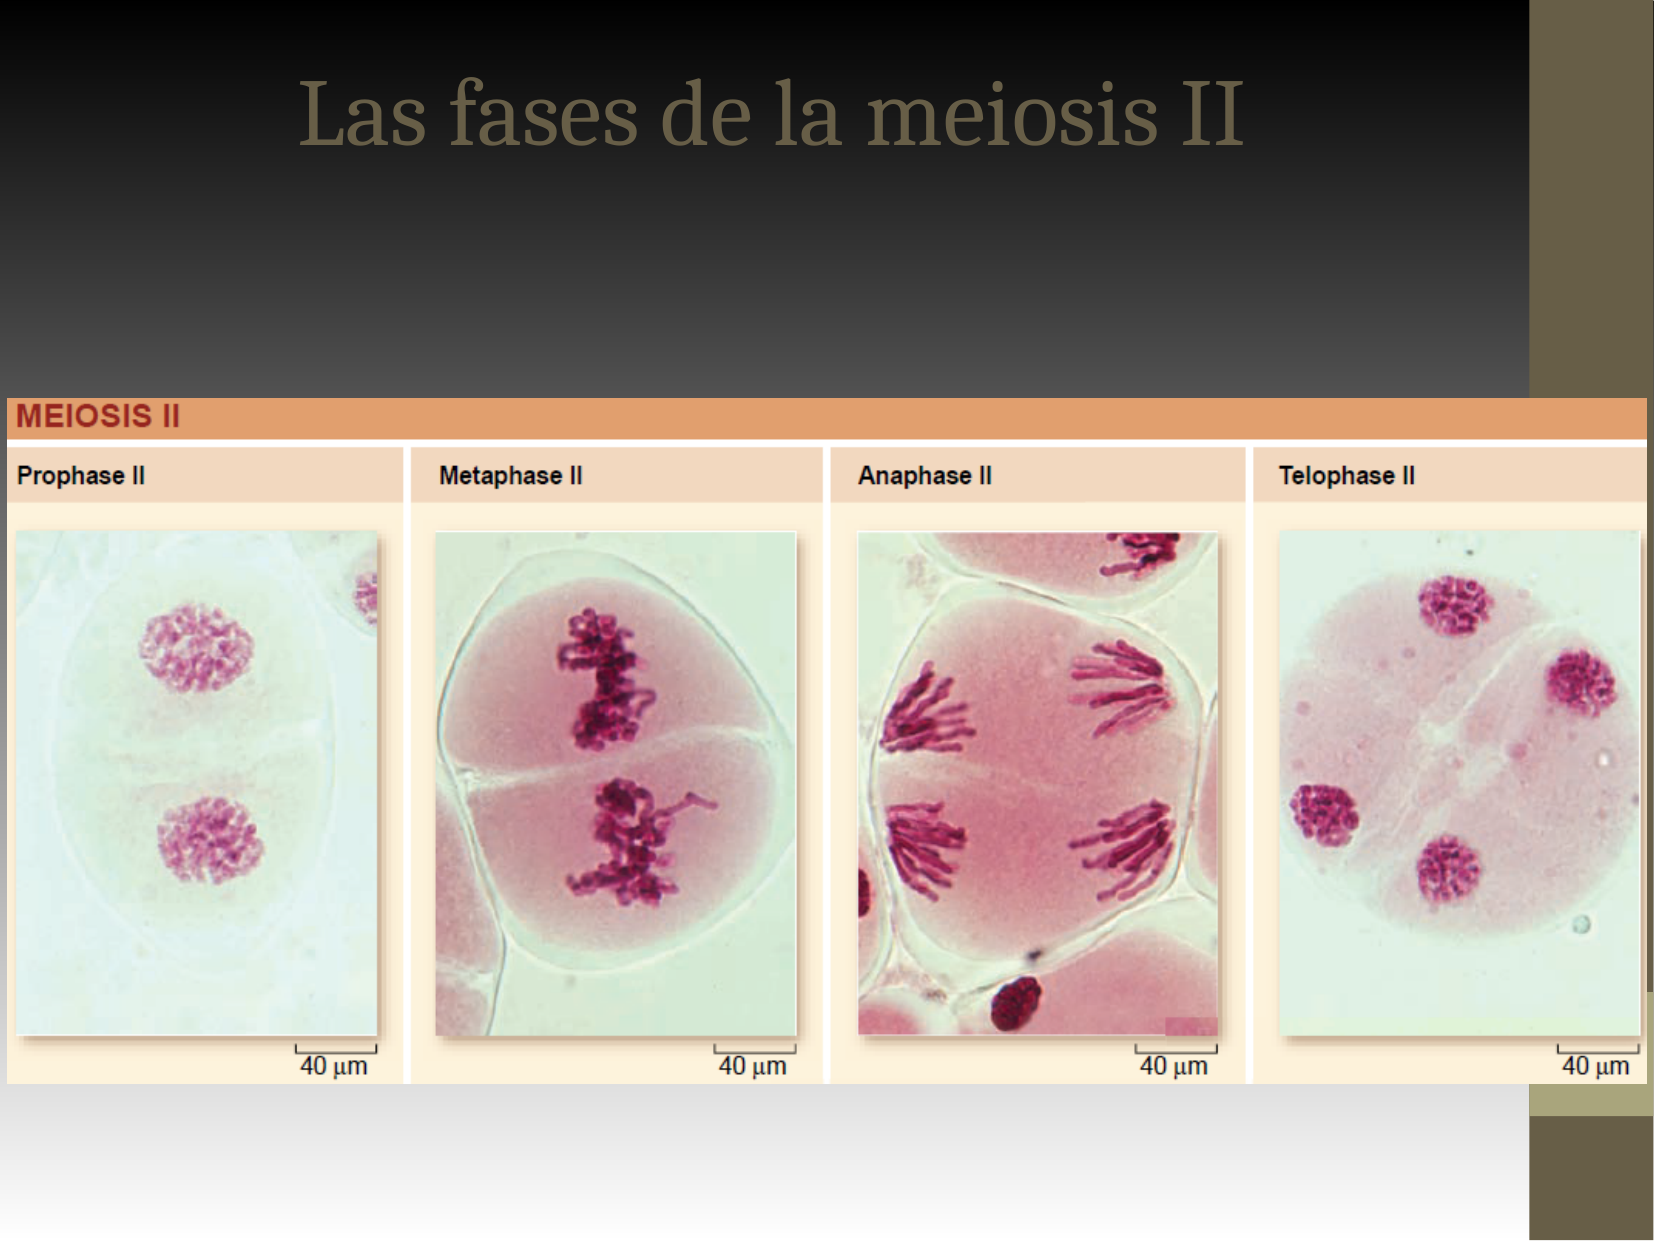

# Las fases de la meiosis II